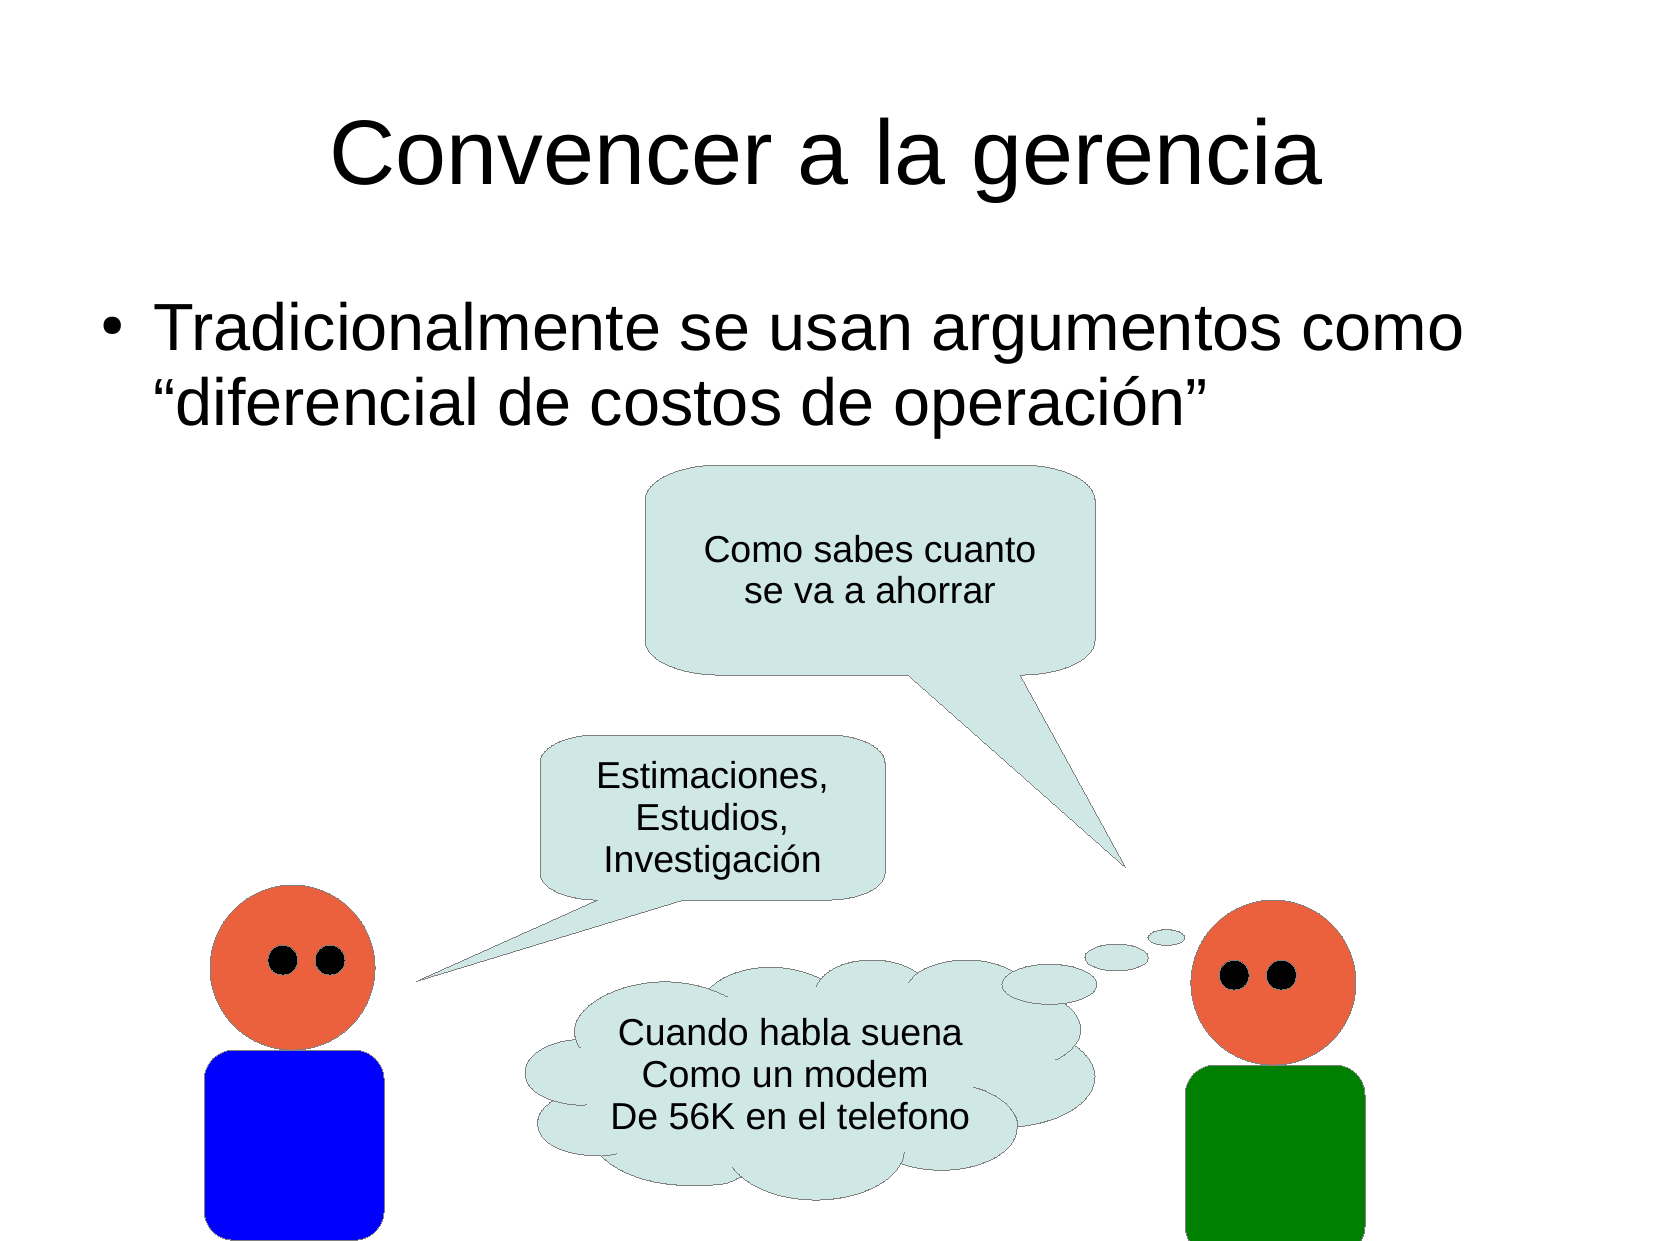

# Convencer a la gerencia
Tradicionalmente se usan argumentos como “diferencial de costos de operación”
Como sabes cuanto
se va a ahorrar
Estimaciones,
Estudios,
Investigación
Cuando habla suena
Como un modem
De 56K en el telefono